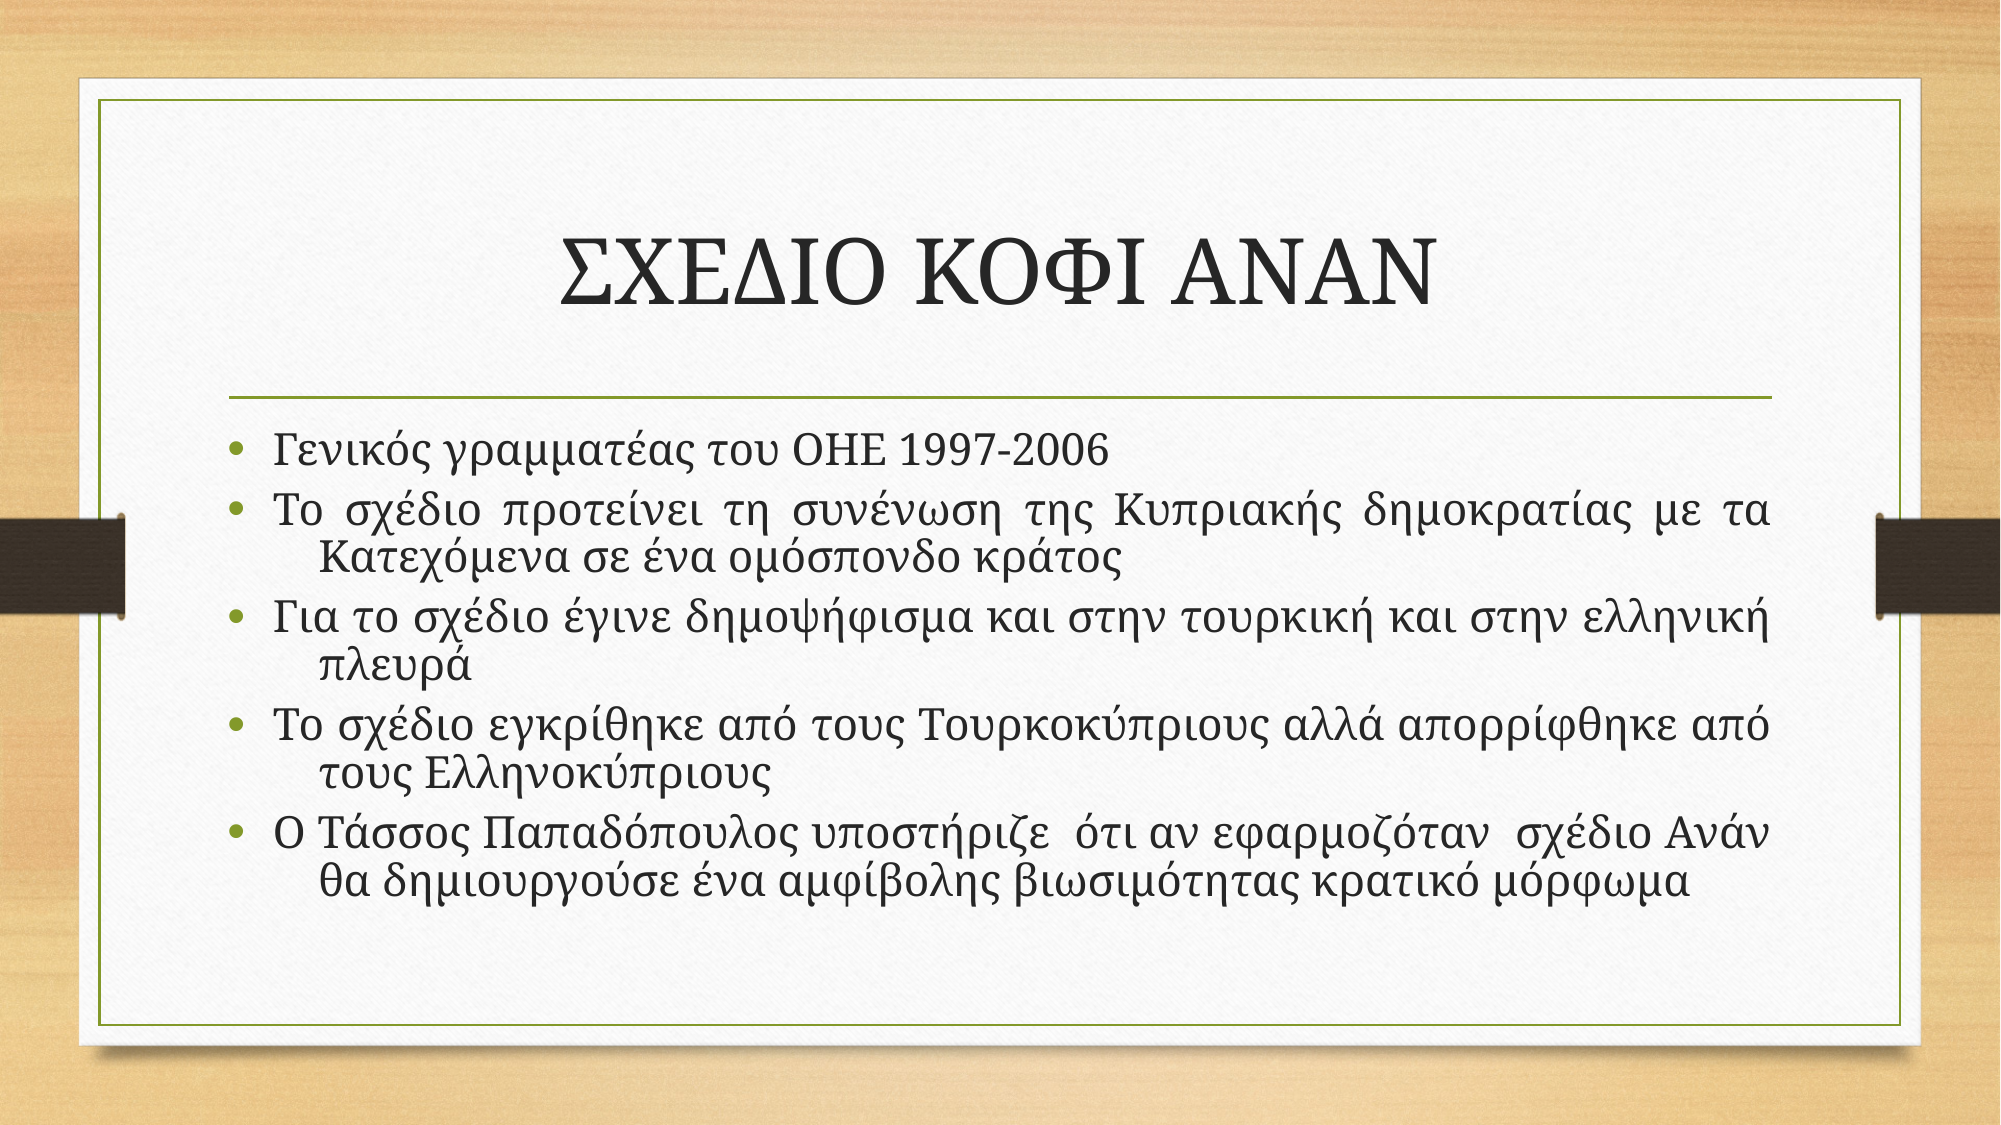

# ΣΧΕΔΙΟ ΚΟΦΙ ΑΝΑΝ
Γενικός γραμματέας του ΟΗΕ 1997-2006
Το σχέδιο προτείνει τη συνένωση της Κυπριακής δημοκρατίας με τα Κατεχόμενα σε ένα ομόσπονδο κράτος
Για το σχέδιο έγινε δημοψήφισμα και στην τουρκική και στην ελληνική πλευρά
Το σχέδιο εγκρίθηκε από τους Τουρκοκύπριους αλλά απορρίφθηκε από τους Ελληνοκύπριους
Ο Τάσσος Παπαδόπουλος υποστήριζε ότι αν εφαρμοζόταν σχέδιο Ανάν θα δημιουργούσε ένα αμφίβολης βιωσιμότητας κρατικό μόρφωμα